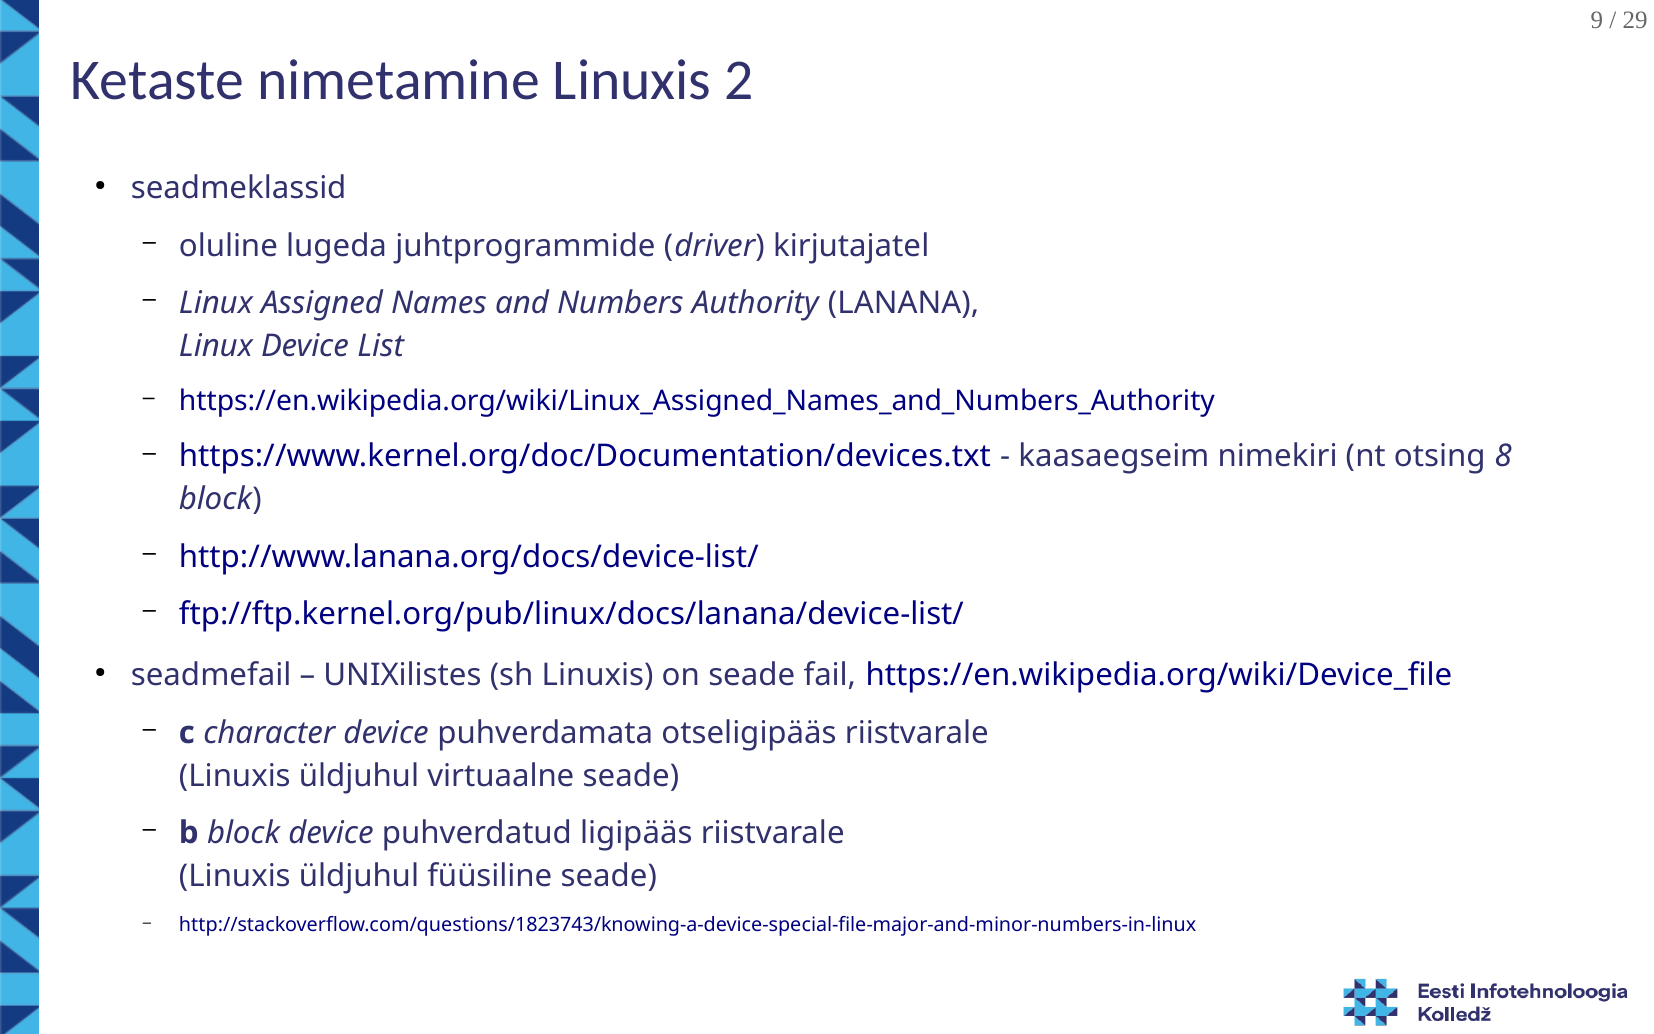

# Ketaste nimetamine Linuxis 2
seadmeklassid
oluline lugeda juhtprogrammide (driver) kirjutajatel
Linux Assigned Names and Numbers Authority (LANANA),
Linux Device List
https://en.wikipedia.org/wiki/Linux_Assigned_Names_and_Numbers_Authority
https://www.kernel.org/doc/Documentation/devices.txt - kaasaegseim nimekiri (nt otsing 8 block)
http://www.lanana.org/docs/device-list/
ftp://ftp.kernel.org/pub/linux/docs/lanana/device-list/
seadmefail – UNIXilistes (sh Linuxis) on seade fail, https://en.wikipedia.org/wiki/Device_file
c character device puhverdamata otseligipääs riistvarale
(Linuxis üldjuhul virtuaalne seade)
b block device puhverdatud ligipääs riistvarale
(Linuxis üldjuhul füüsiline seade)
http://stackoverflow.com/questions/1823743/knowing-a-device-special-file-major-and-minor-numbers-in-linux